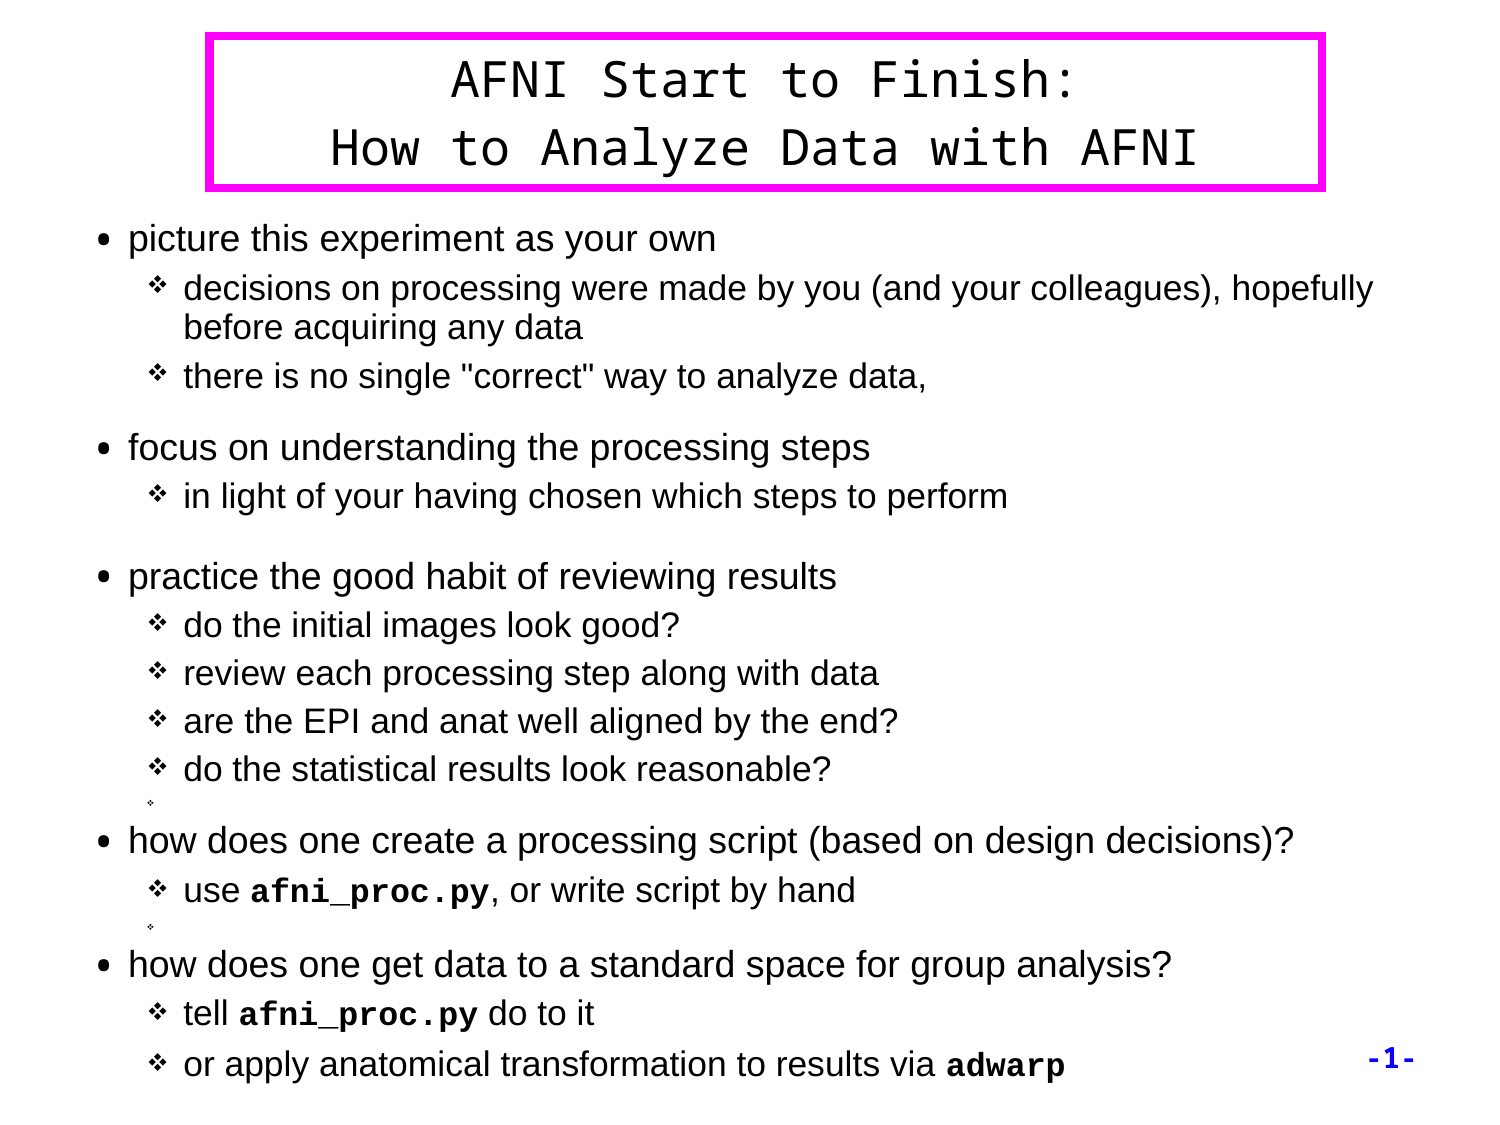

# AFNI Start to Finish: How to Analyze Data with AFNI
picture this experiment as your own
decisions on processing were made by you (and your colleagues), hopefully before acquiring any data
there is no single "correct" way to analyze data,
focus on understanding the processing steps
in light of your having chosen which steps to perform
practice the good habit of reviewing results
do the initial images look good?
review each processing step along with data
are the EPI and anat well aligned by the end?
do the statistical results look reasonable?
how does one create a processing script (based on design decisions)?
use afni_proc.py, or write script by hand
how does one get data to a standard space for group analysis?
tell afni_proc.py do to it
or apply anatomical transformation to results via adwarp